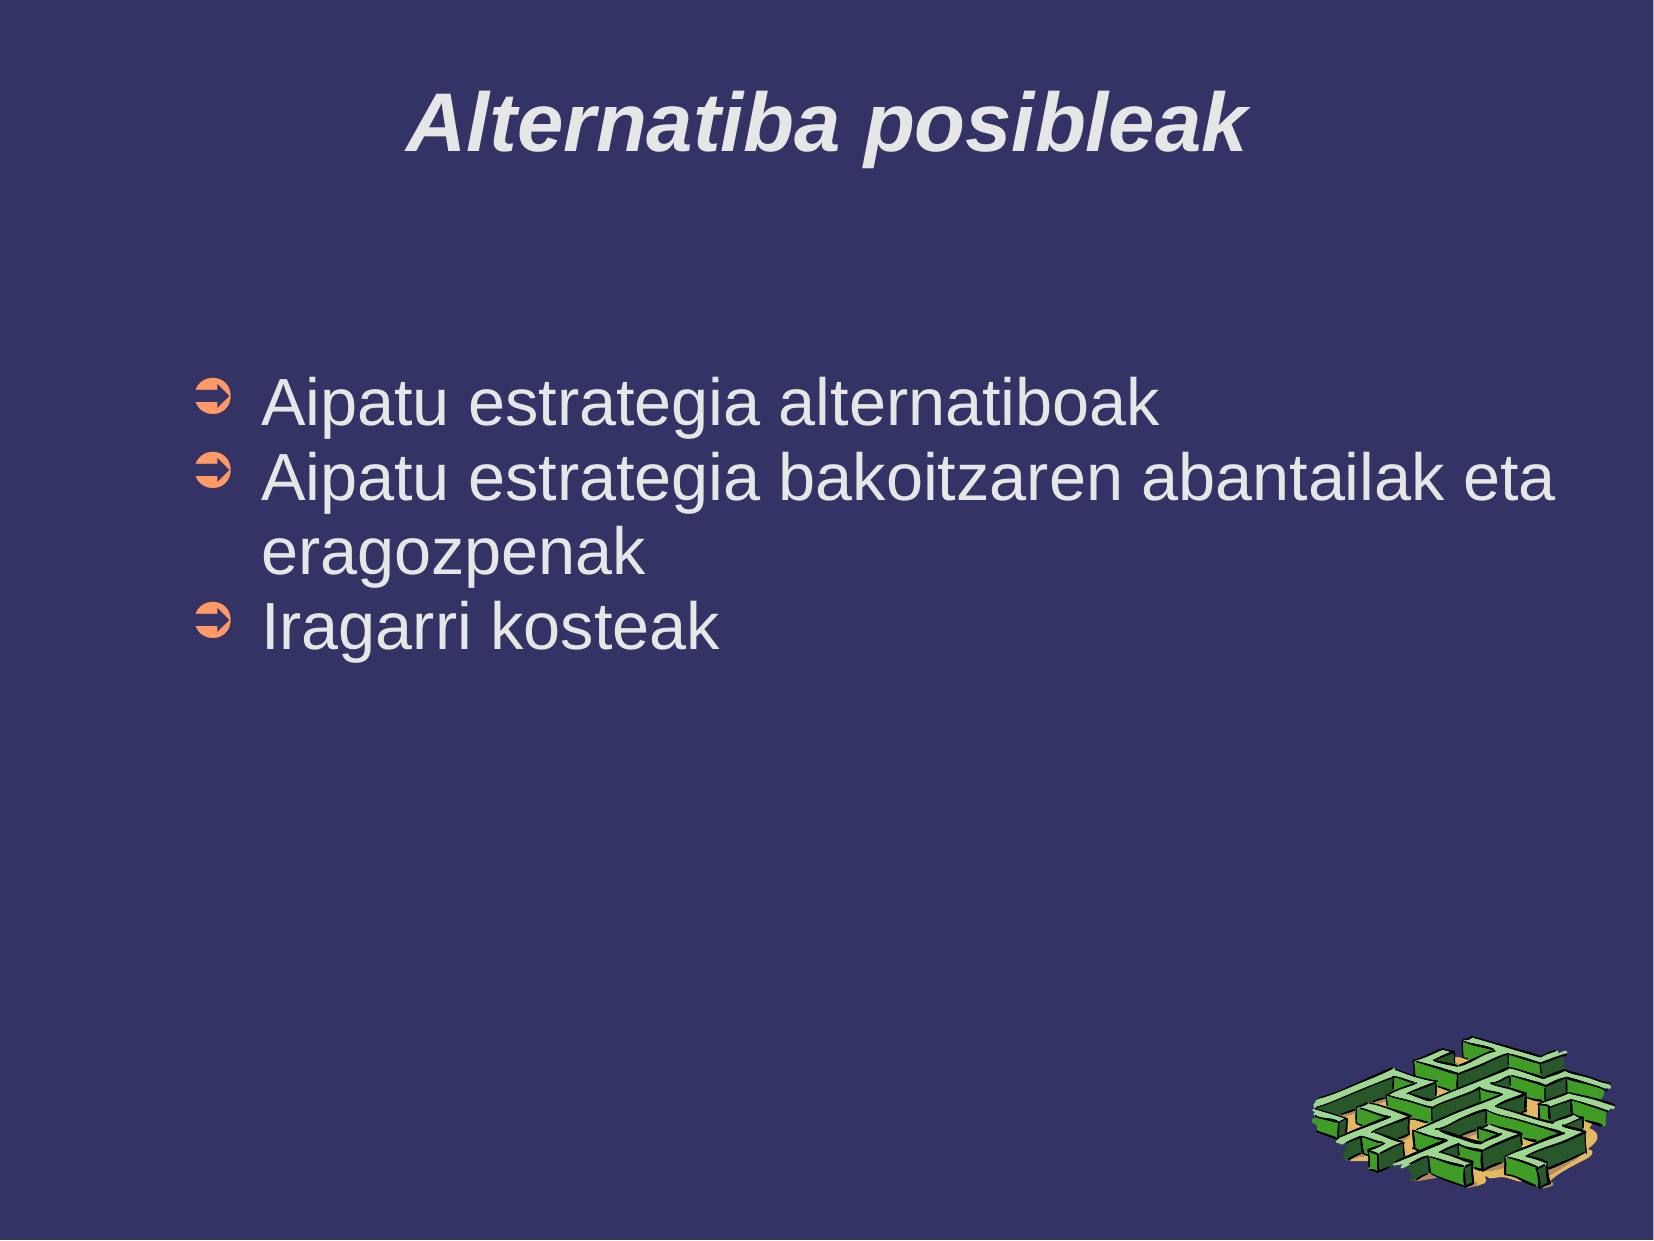

# Alternatiba posibleak
Aipatu estrategia alternatiboak
Aipatu estrategia bakoitzaren abantailak eta eragozpenak
Iragarri kosteak